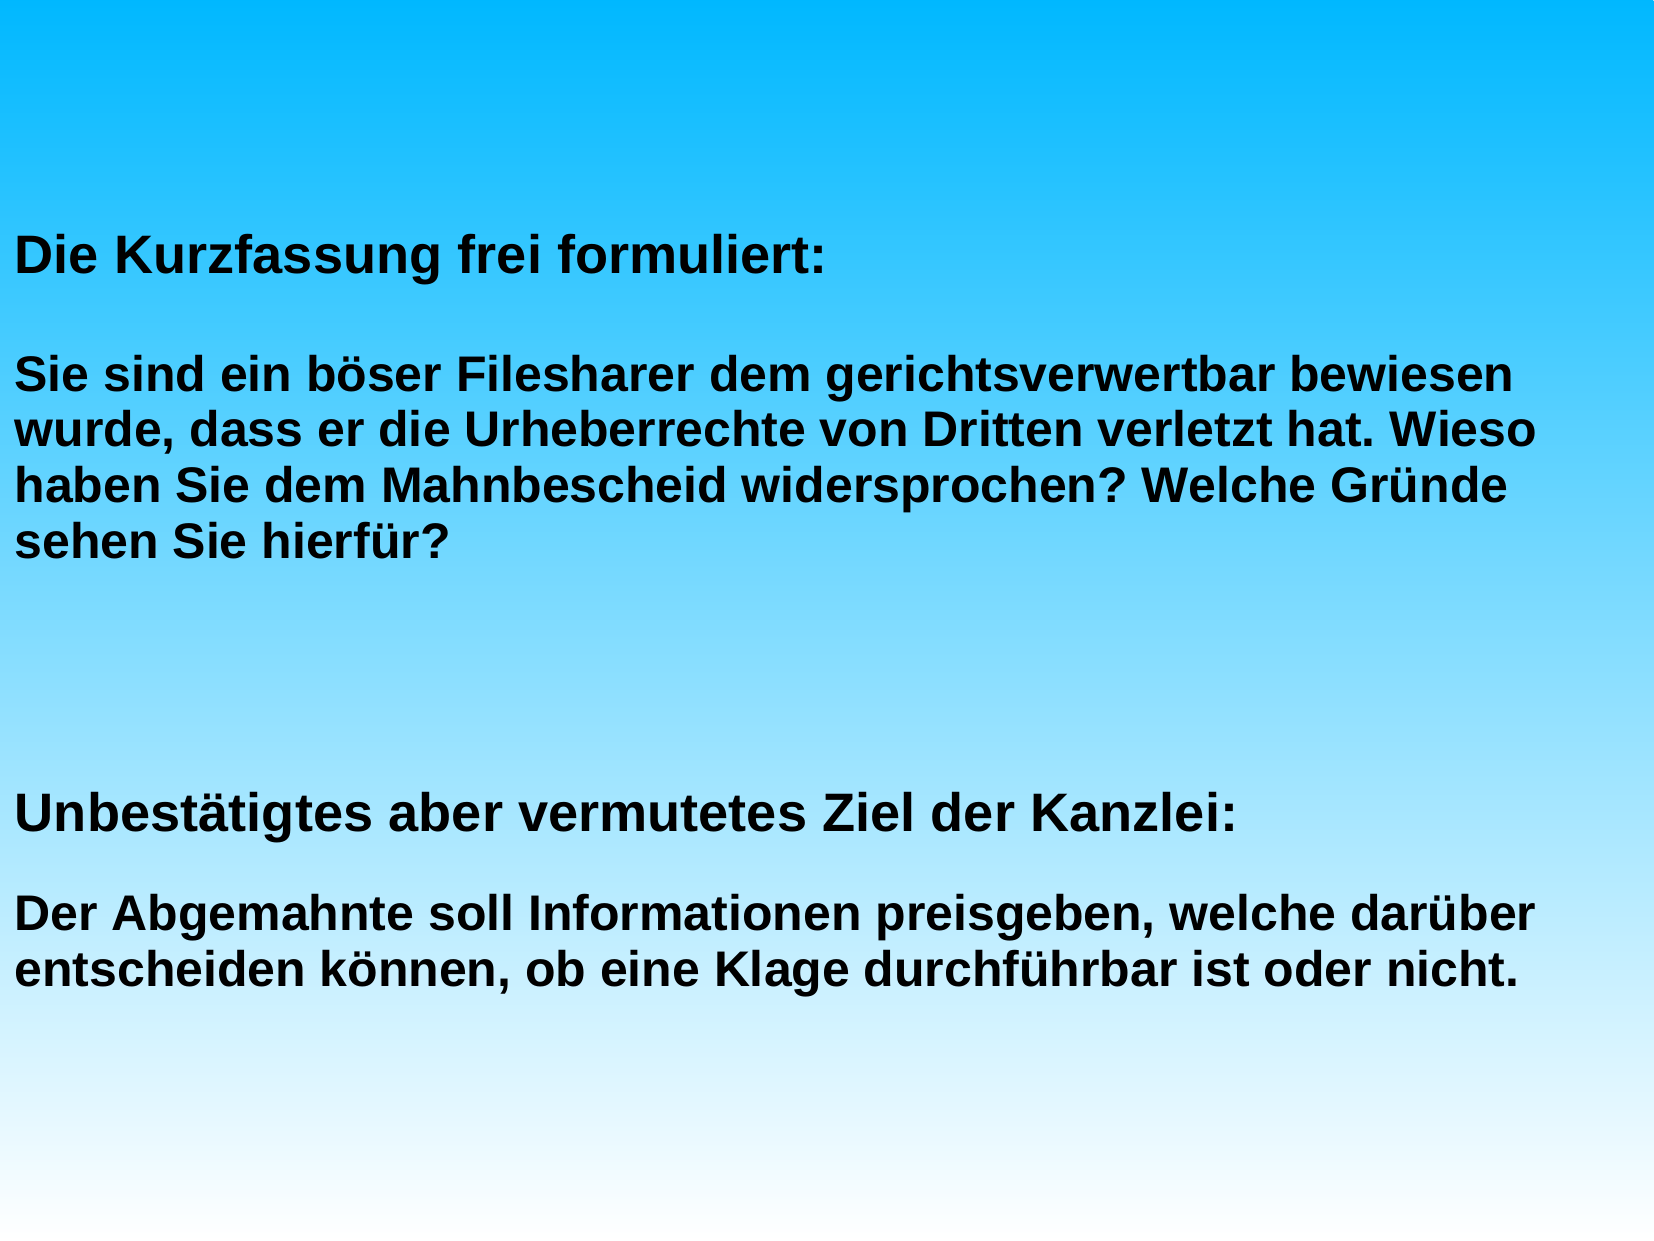

Die Kurzfassung frei formuliert:
Sie sind ein böser Filesharer dem gerichtsverwertbar bewiesen wurde, dass er die Urheberrechte von Dritten verletzt hat. Wieso haben Sie dem Mahnbescheid widersprochen? Welche Gründe sehen Sie hierfür?
Unbestätigtes aber vermutetes Ziel der Kanzlei:
Der Abgemahnte soll Informationen preisgeben, welche darüber entscheiden können, ob eine Klage durchführbar ist oder nicht.